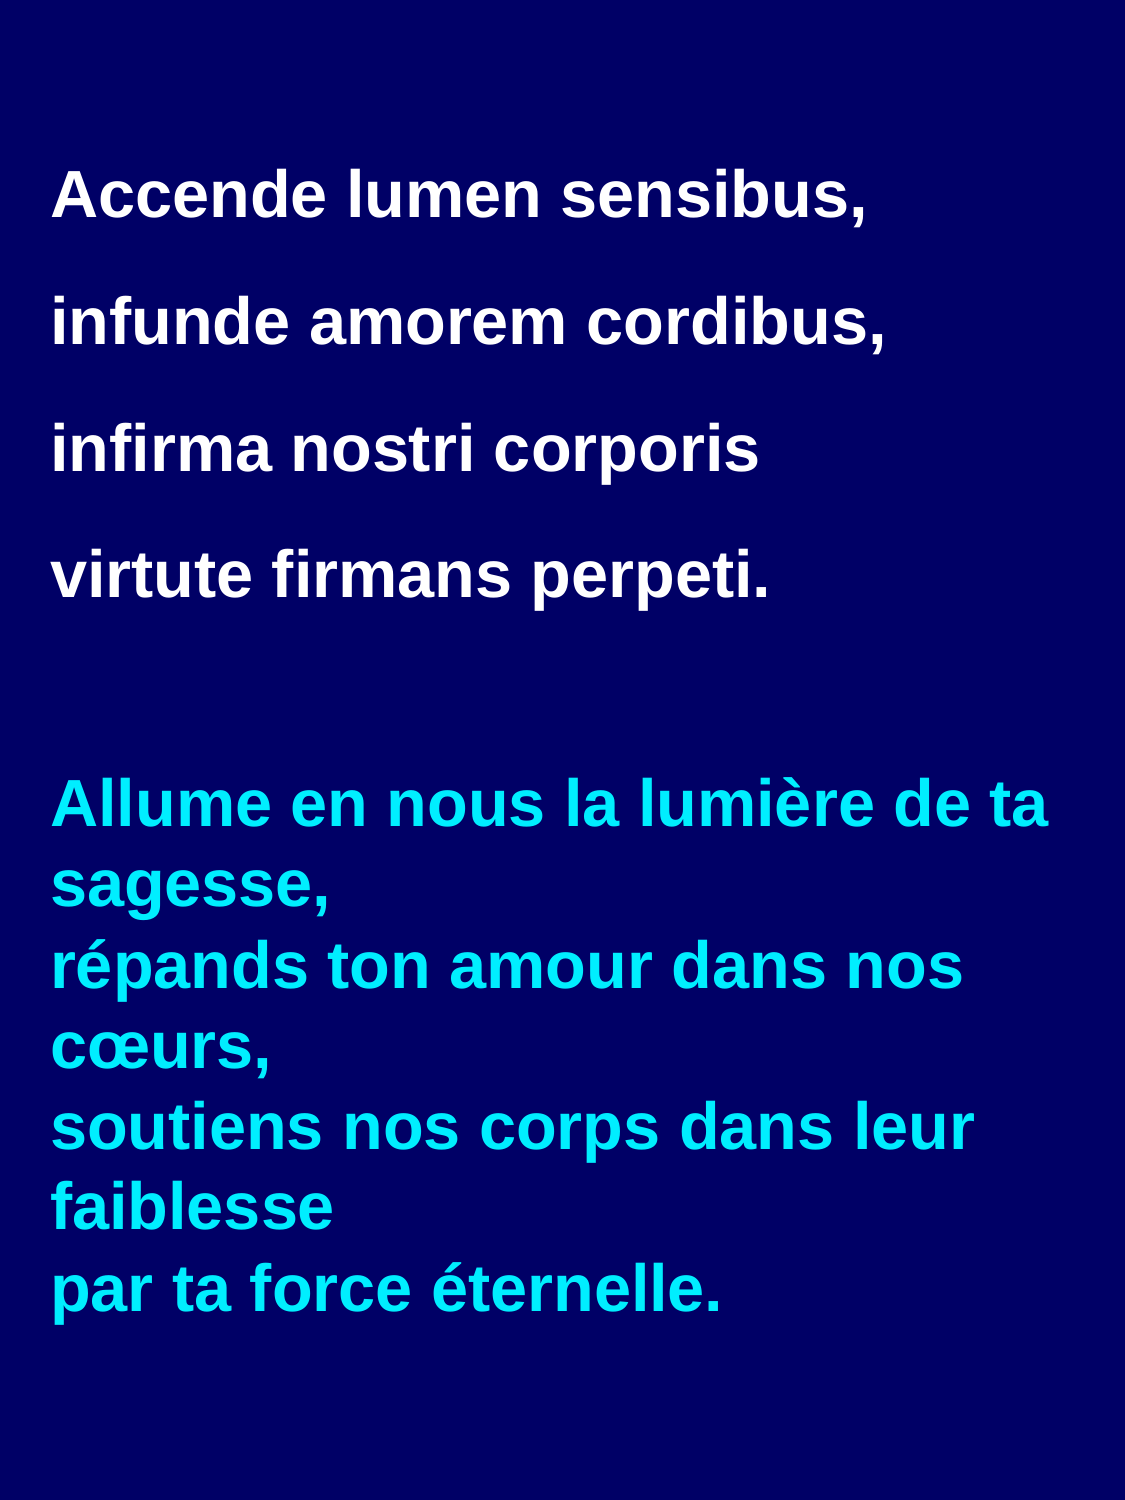

Accende lumen sensibus,
infunde amorem cordibus,
infirma nostri corporis
virtute firmans perpeti.
Allume en nous la lumière de ta sagesse,
répands ton amour dans nos cœurs,
soutiens nos corps dans leur faiblesse
par ta force éternelle.